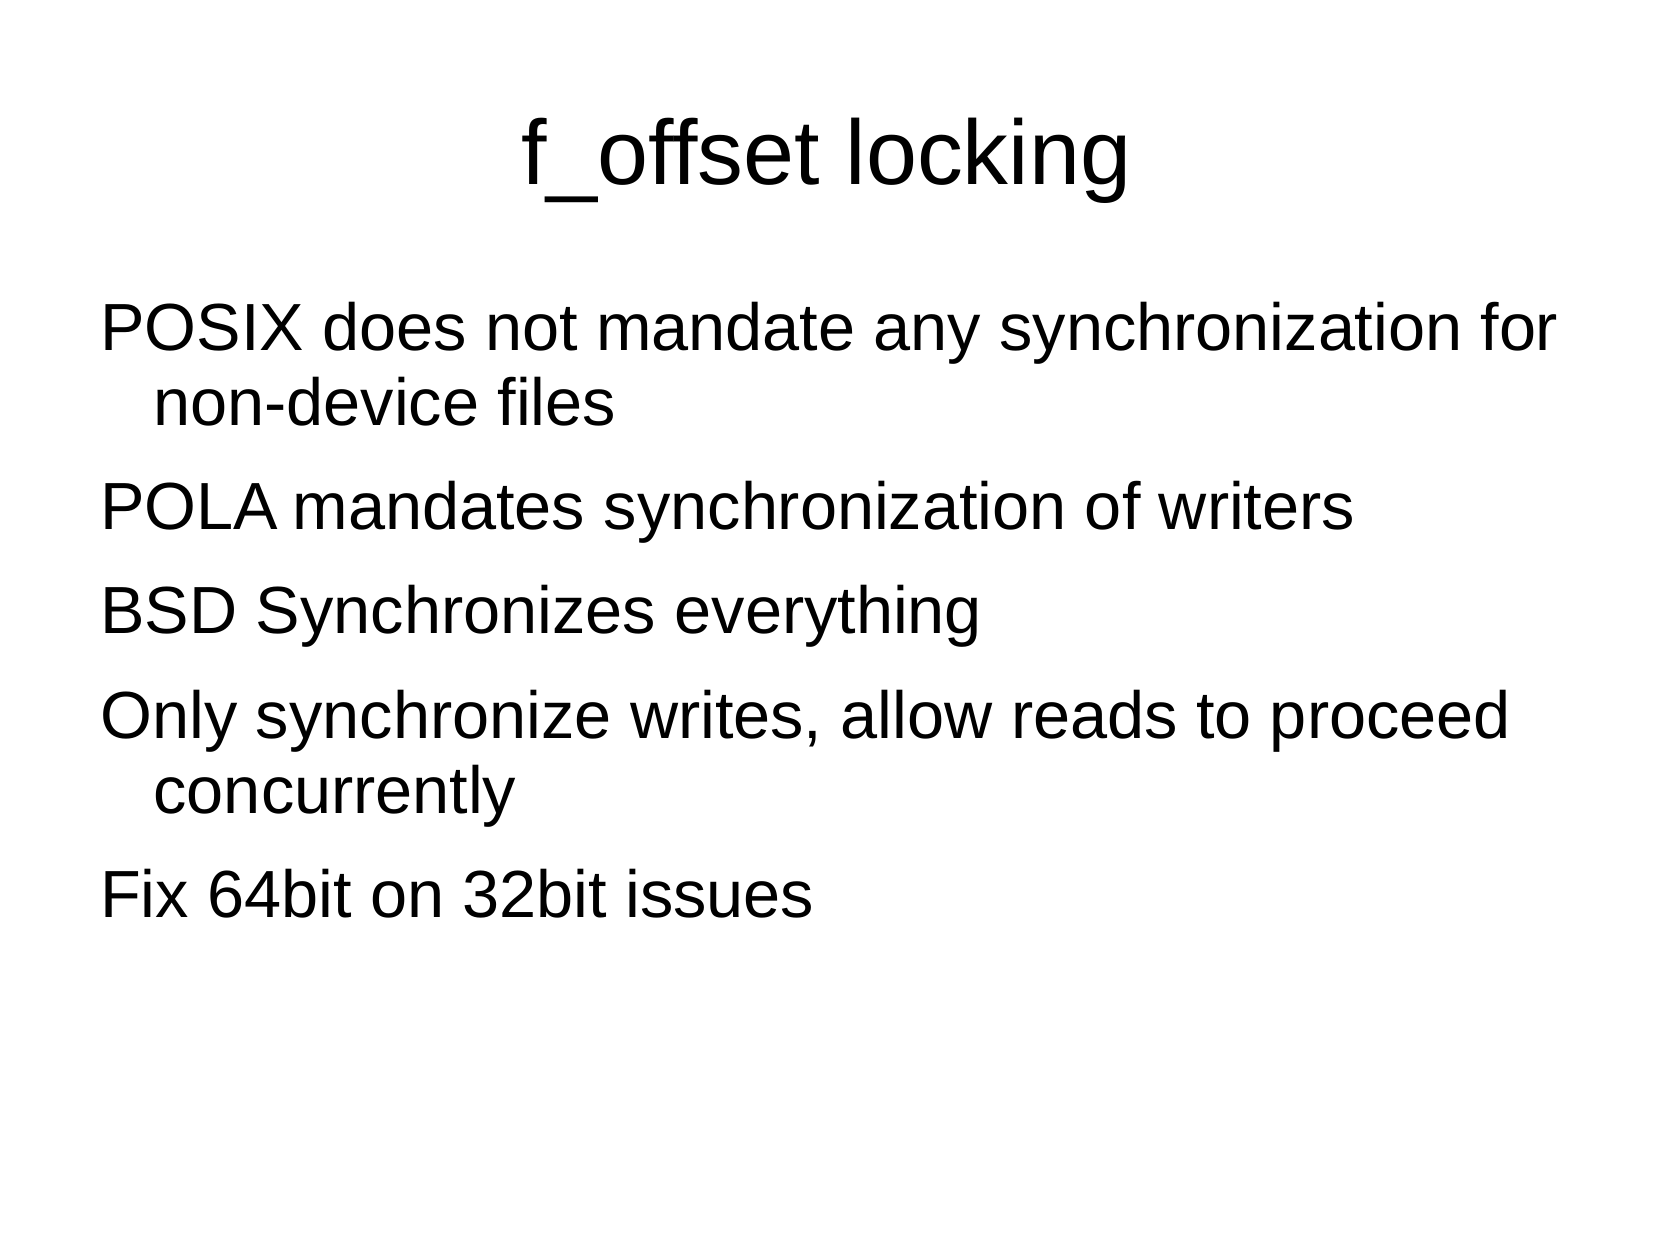

# f_offset locking
POSIX does not mandate any synchronization for non-device files
POLA mandates synchronization of writers
BSD Synchronizes everything
Only synchronize writes, allow reads to proceed concurrently
Fix 64bit on 32bit issues